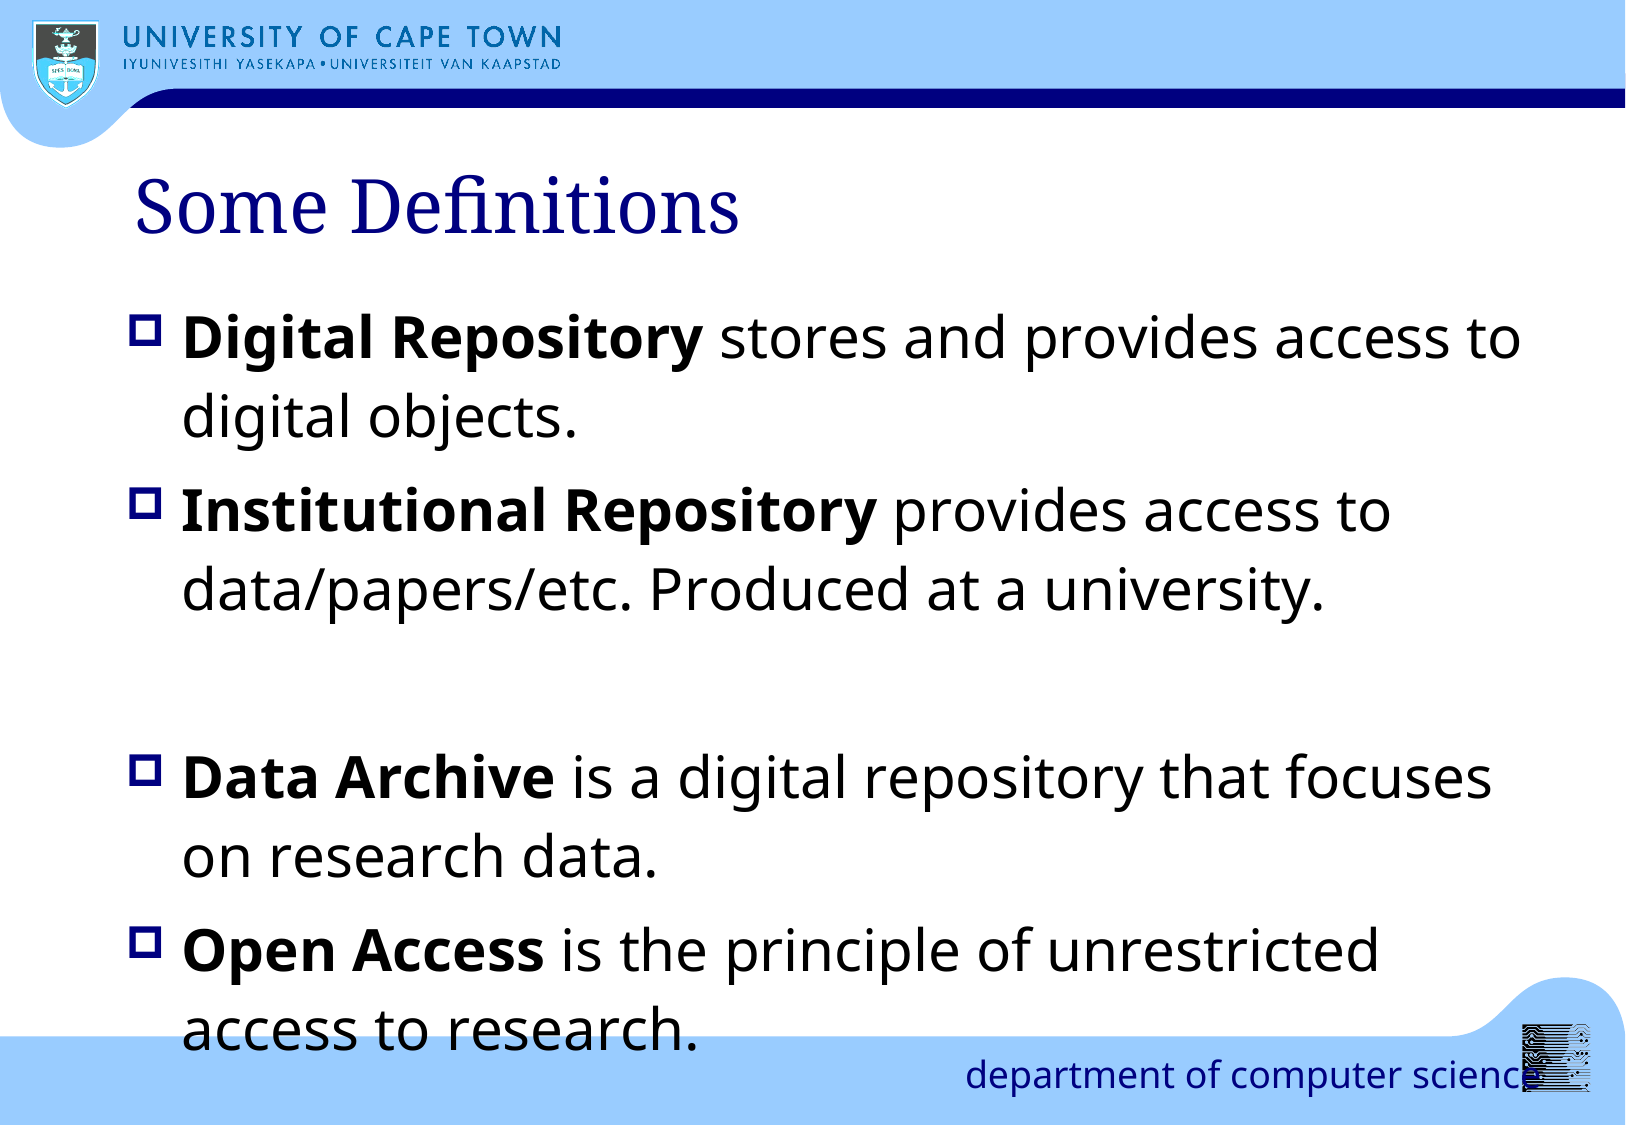

# Some Definitions
Digital Repository stores and provides access to digital objects.
Institutional Repository provides access to data/papers/etc. Produced at a university.
Data Archive is a digital repository that focuses on research data.
Open Access is the principle of unrestricted access to research.